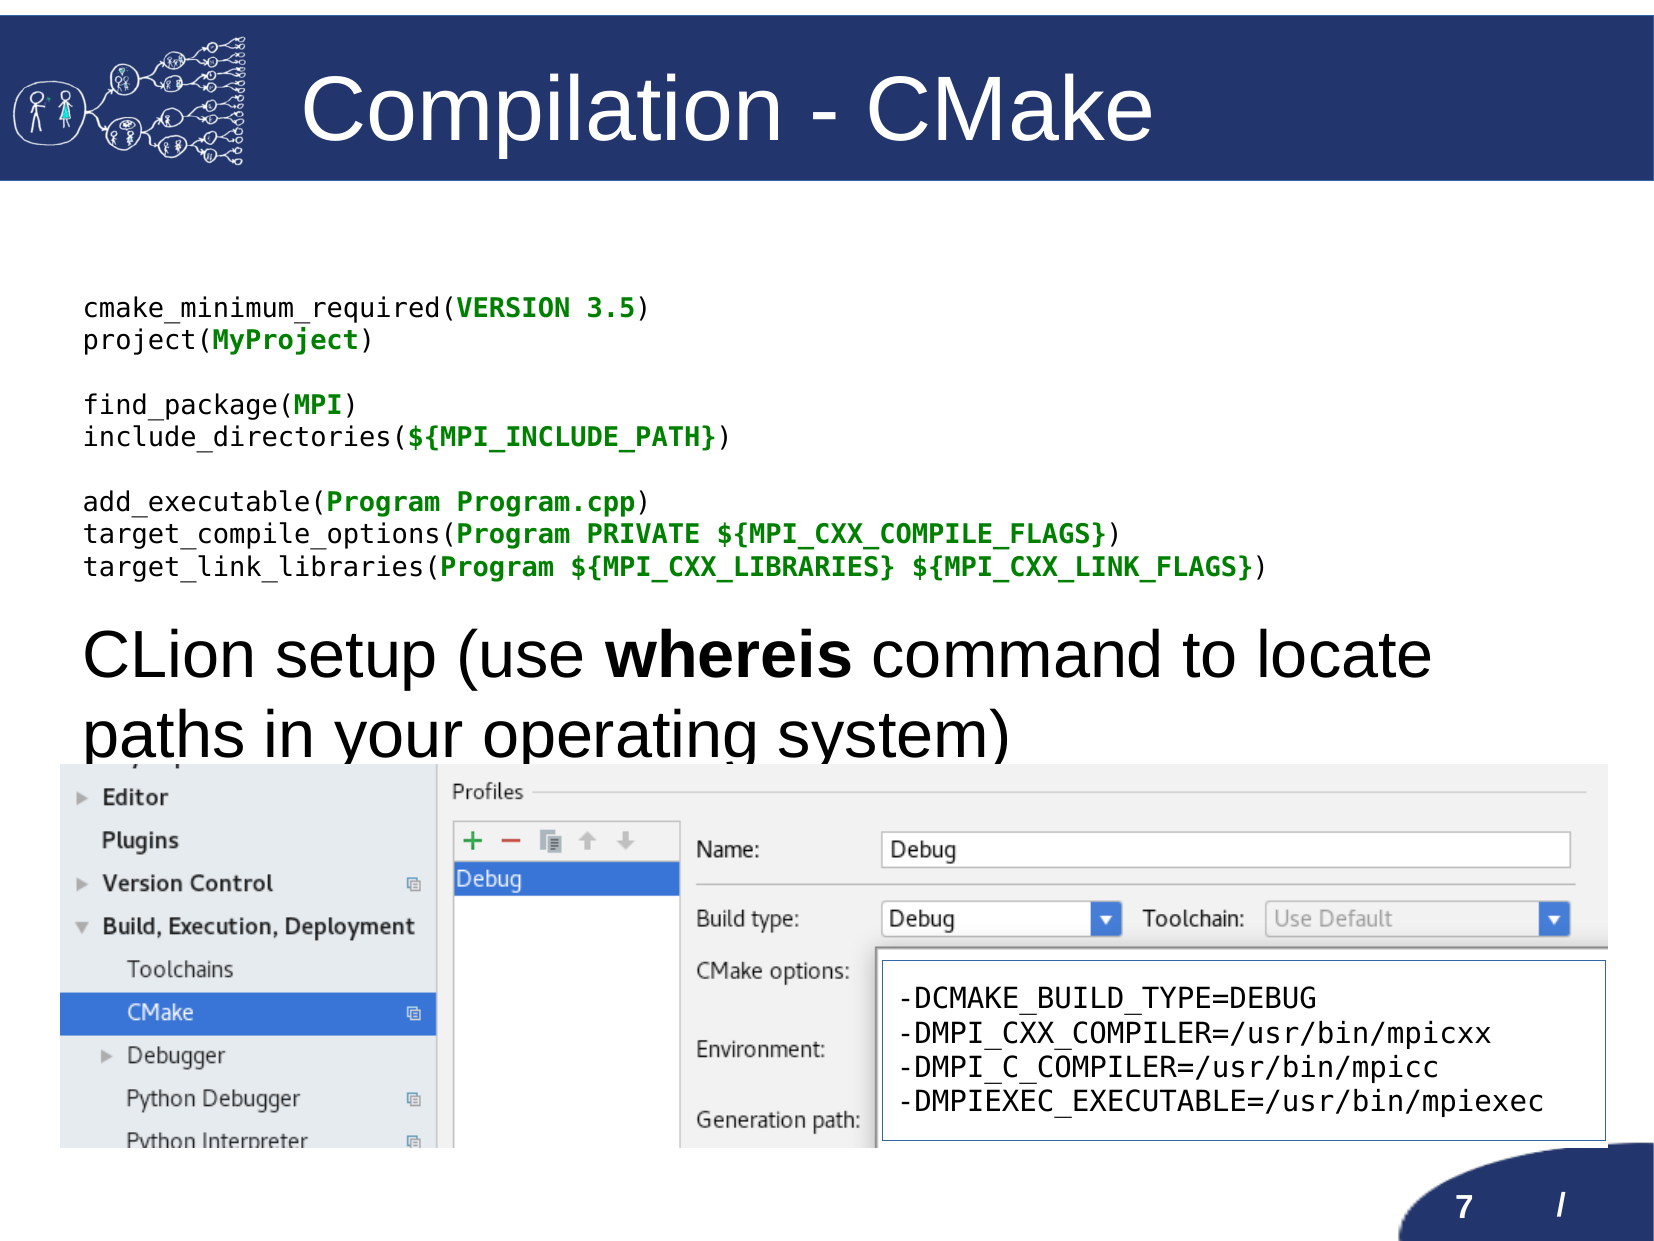

# Compilation - CMake
cmake_minimum_required(VERSION 3.5)
project(MyProject)
find_package(MPI)
include_directories(${MPI_INCLUDE_PATH})
add_executable(Program Program.cpp)
target_compile_options(Program PRIVATE ${MPI_CXX_COMPILE_FLAGS})
target_link_libraries(Program ${MPI_CXX_LIBRARIES} ${MPI_CXX_LINK_FLAGS})
CLion setup (use whereis command to locate paths in your operating system)
-DCMAKE_BUILD_TYPE=DEBUG
-DMPI_CXX_COMPILER=/usr/bin/mpicxx
-DMPI_C_COMPILER=/usr/bin/mpicc
-DMPIEXEC_EXECUTABLE=/usr/bin/mpiexec